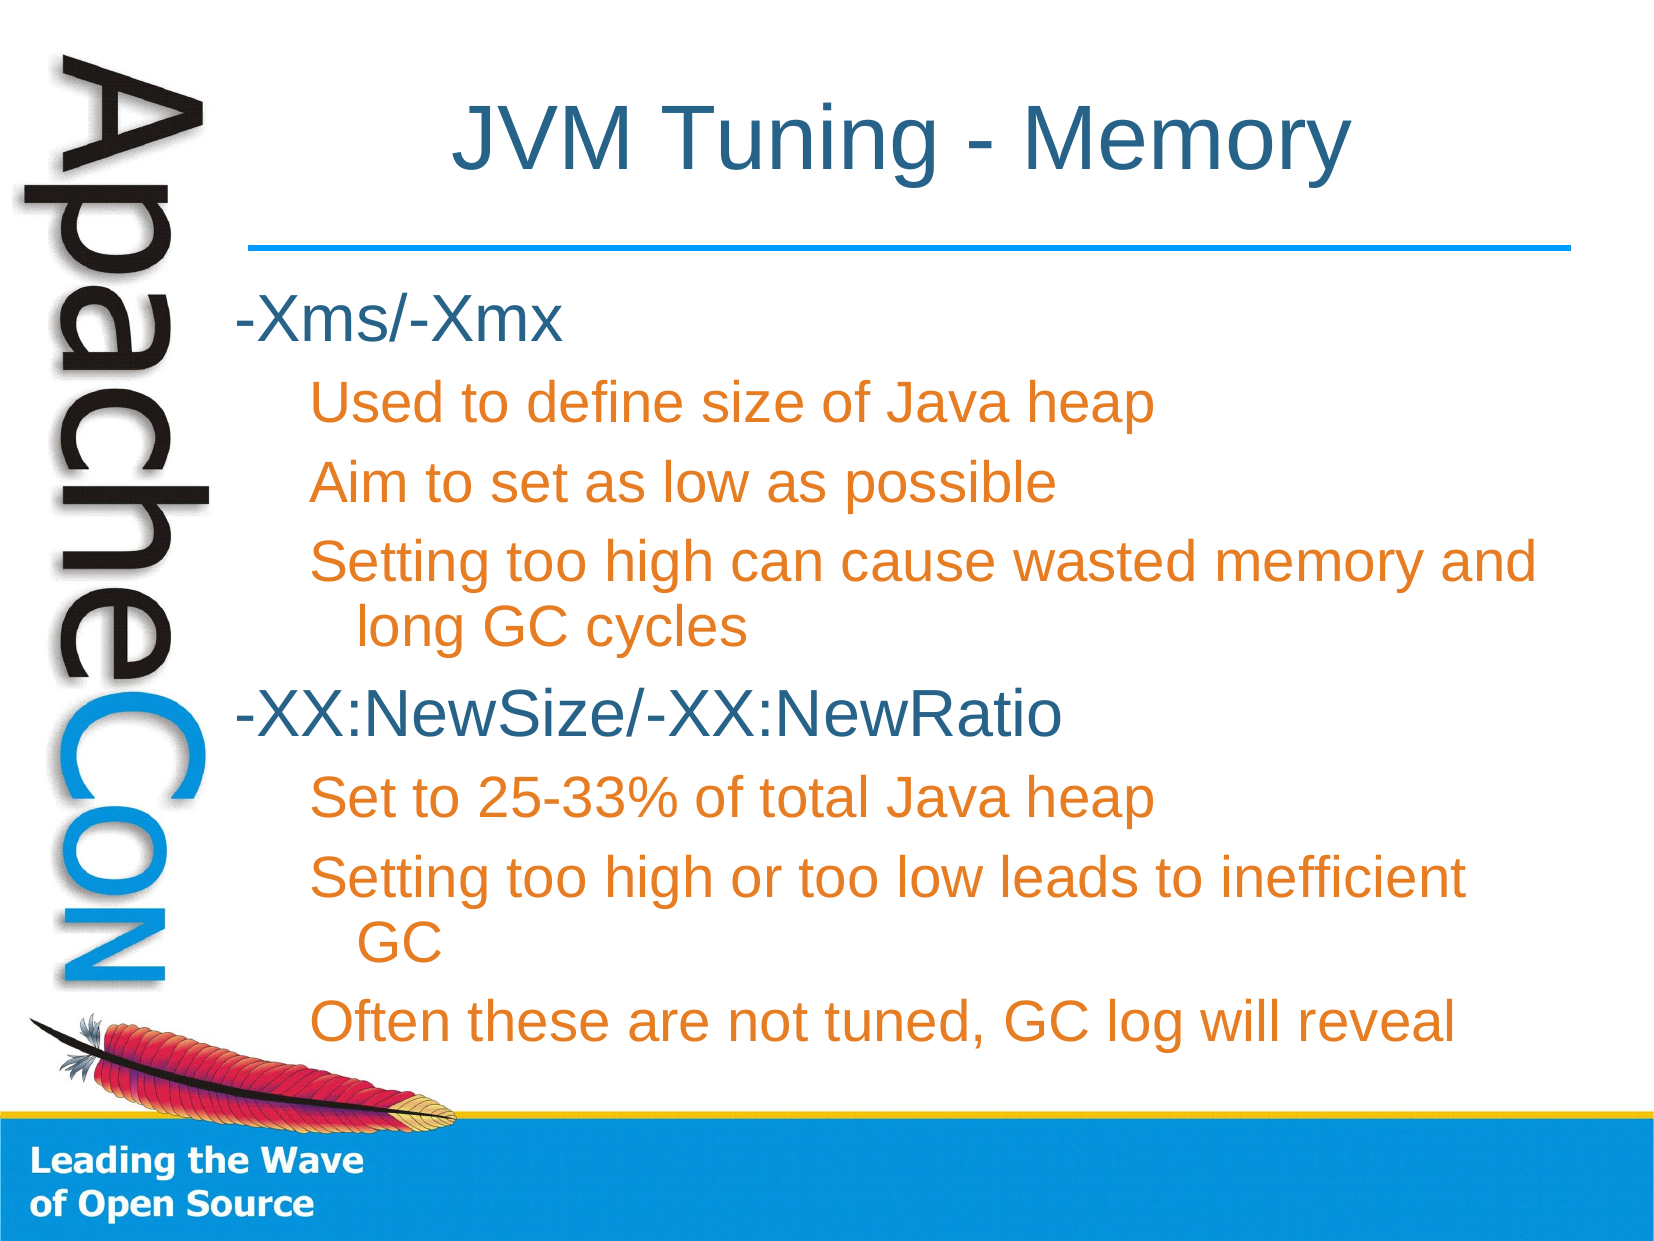

# JVM Tuning - Memory
-Xms/-Xmx
Used to define size of Java heap
Aim to set as low as possible
Setting too high can cause wasted memory and long GC cycles
-XX:NewSize/-XX:NewRatio
Set to 25-33% of total Java heap
Setting too high or too low leads to inefficient GC
Often these are not tuned, GC log will reveal